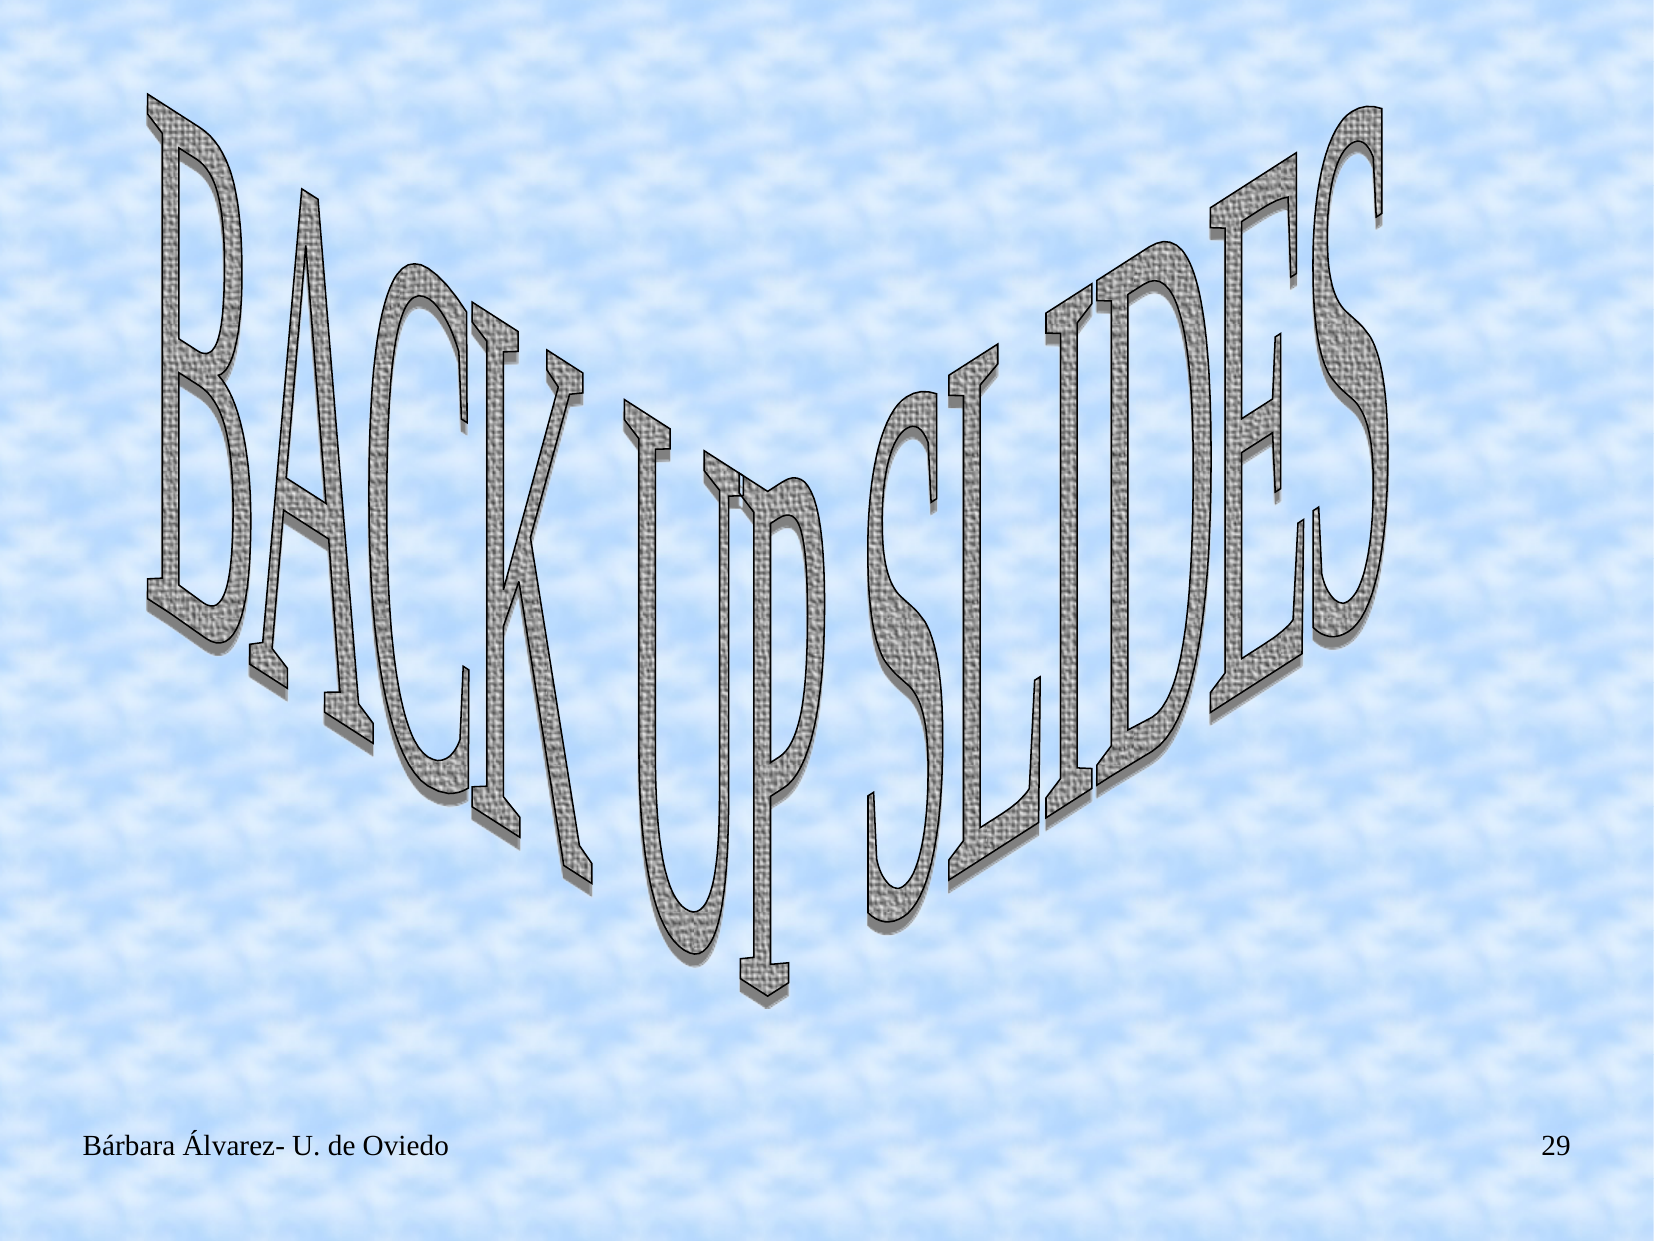

BACK UP SLIDES
Bárbara Álvarez- U. de Oviedo
29